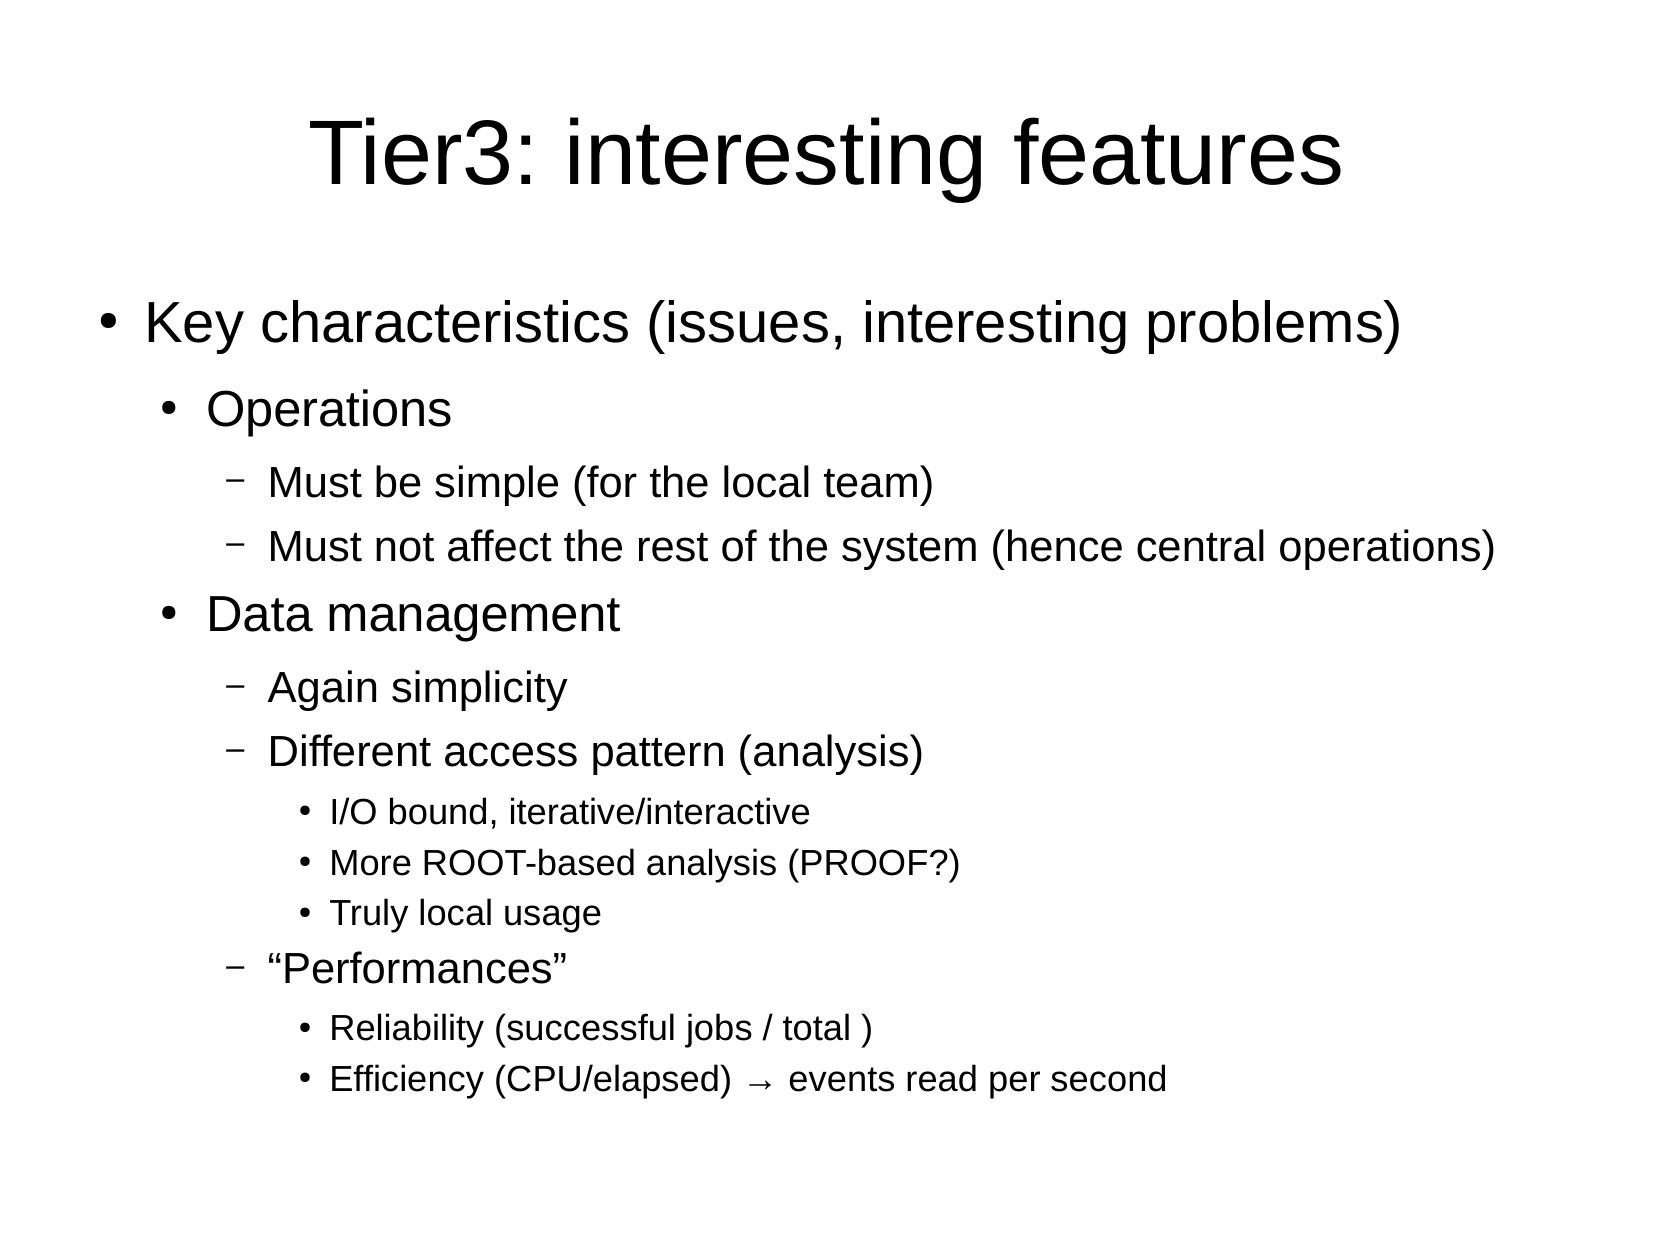

# Tier3: interesting features
Key characteristics (issues, interesting problems)
Operations
Must be simple (for the local team)
Must not affect the rest of the system (hence central operations)
Data management
Again simplicity
Different access pattern (analysis)
I/O bound, iterative/interactive
More ROOT-based analysis (PROOF?)
Truly local usage
“Performances”
Reliability (successful jobs / total )
Efficiency (CPU/elapsed) → events read per second